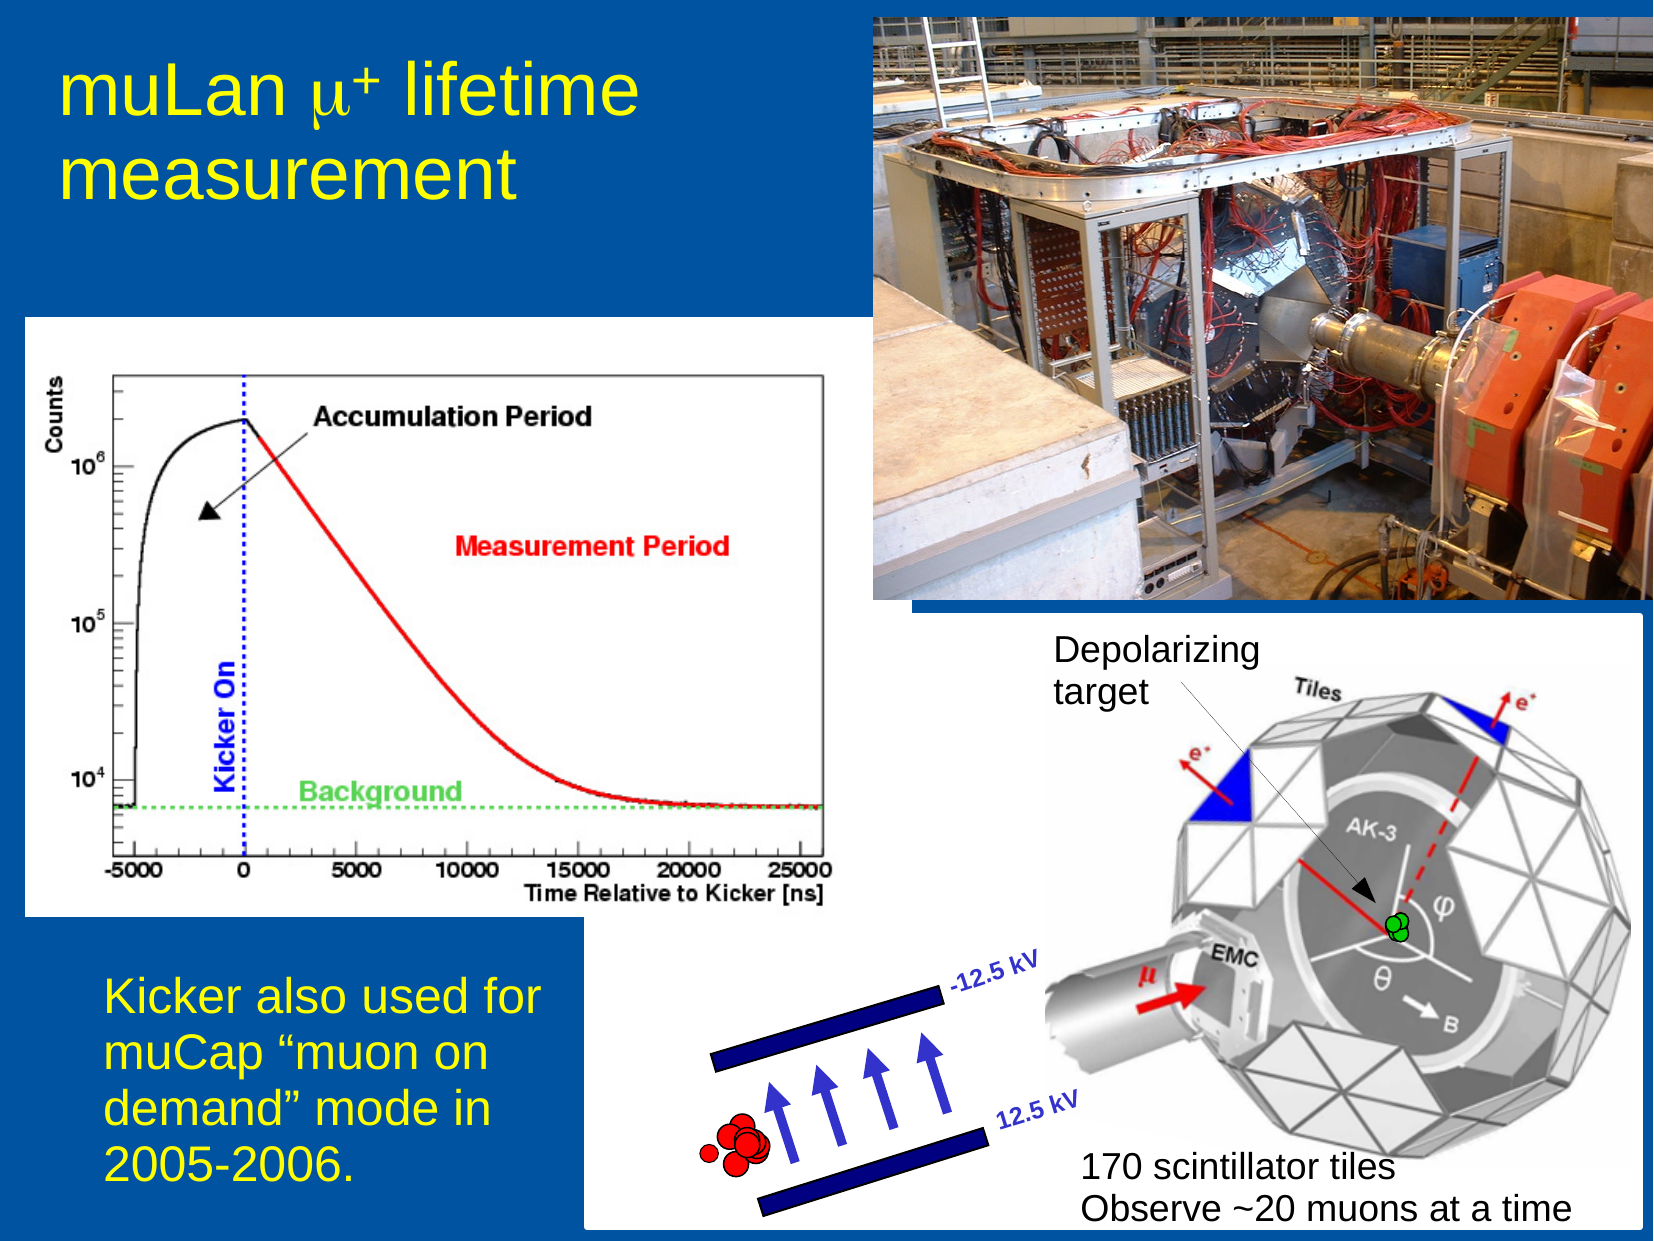

muLan μ+ lifetime measurement
Depolarizing
target
-12.5 kV
Kicker also used for muCap “muon on demand” mode in
2005-2006.
12.5 kV
170 scintillator tiles
Observe ~20 muons at a time